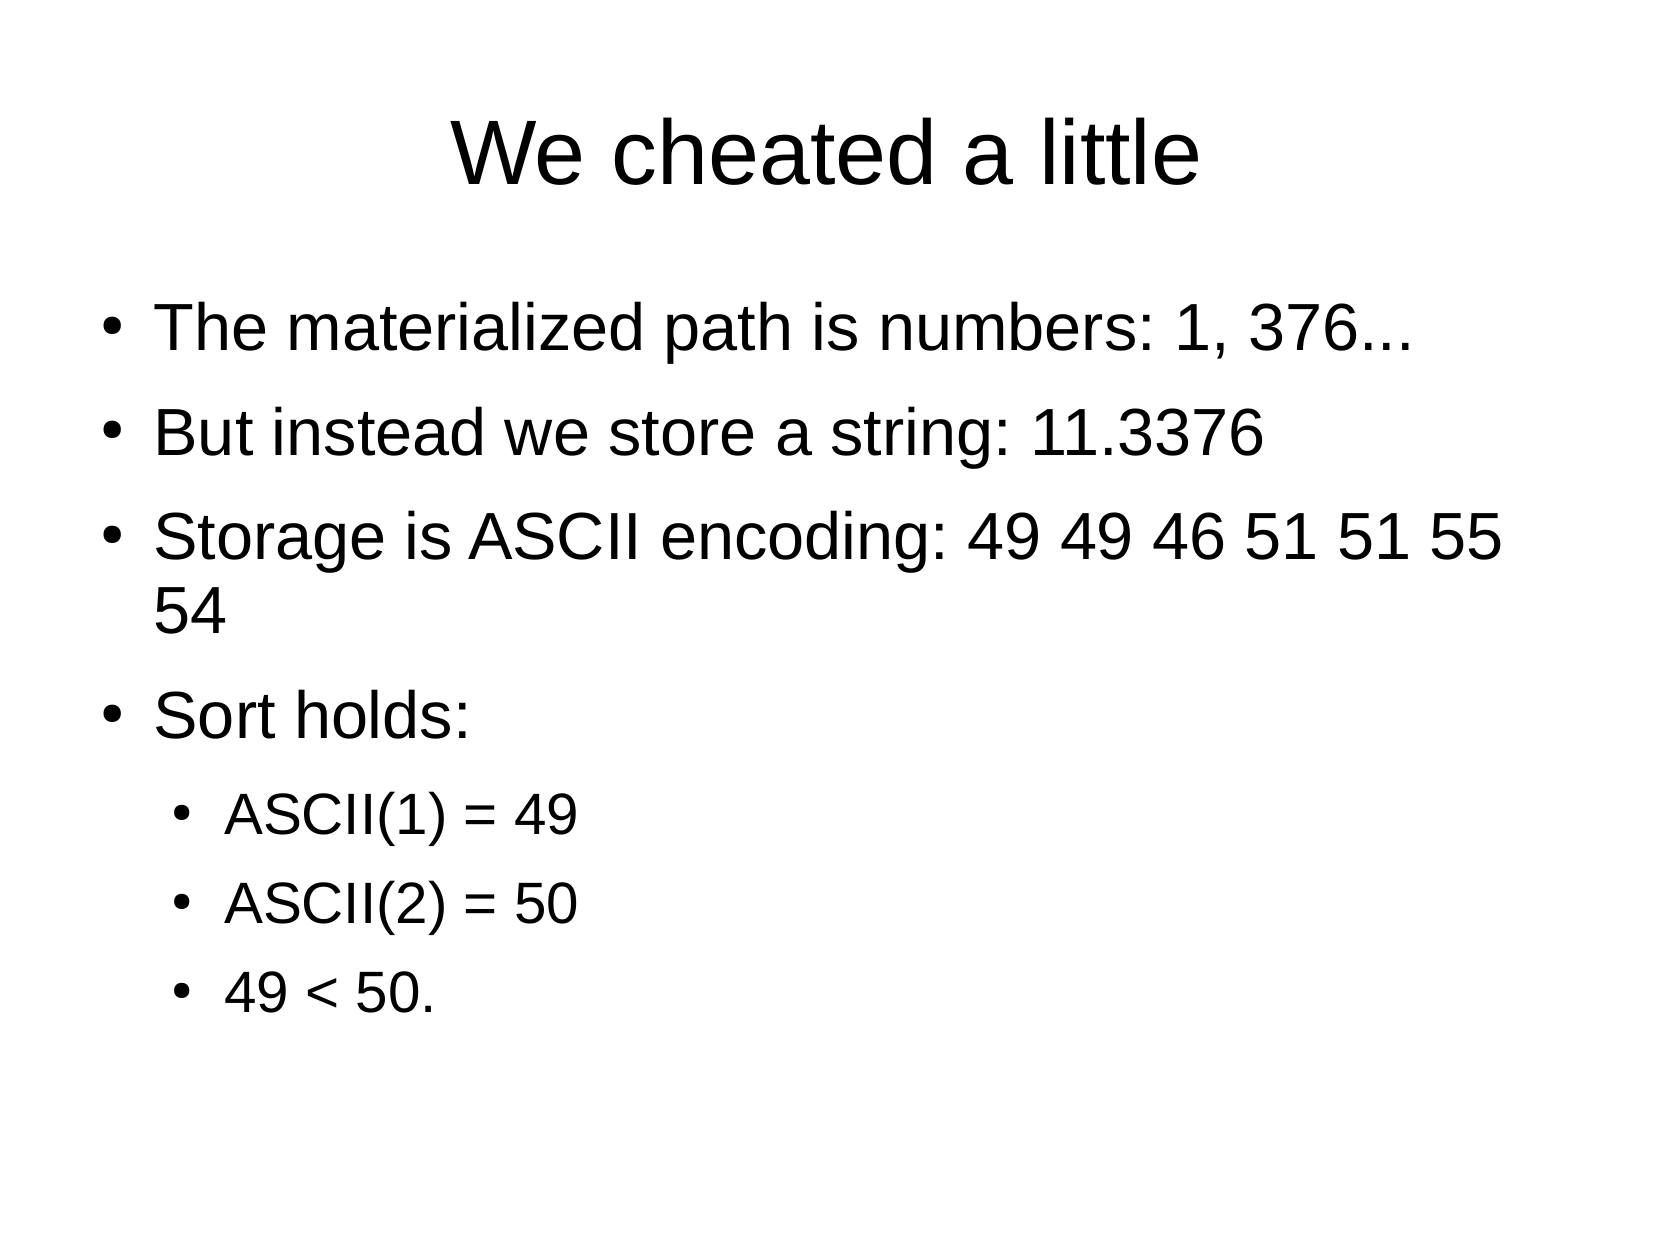

# We cheated a little
The materialized path is numbers: 1, 376...
But instead we store a string: 11.3376
Storage is ASCII encoding: 49 49 46 51 51 55 54
Sort holds:
ASCII(1) = 49
ASCII(2) = 50
49 < 50.